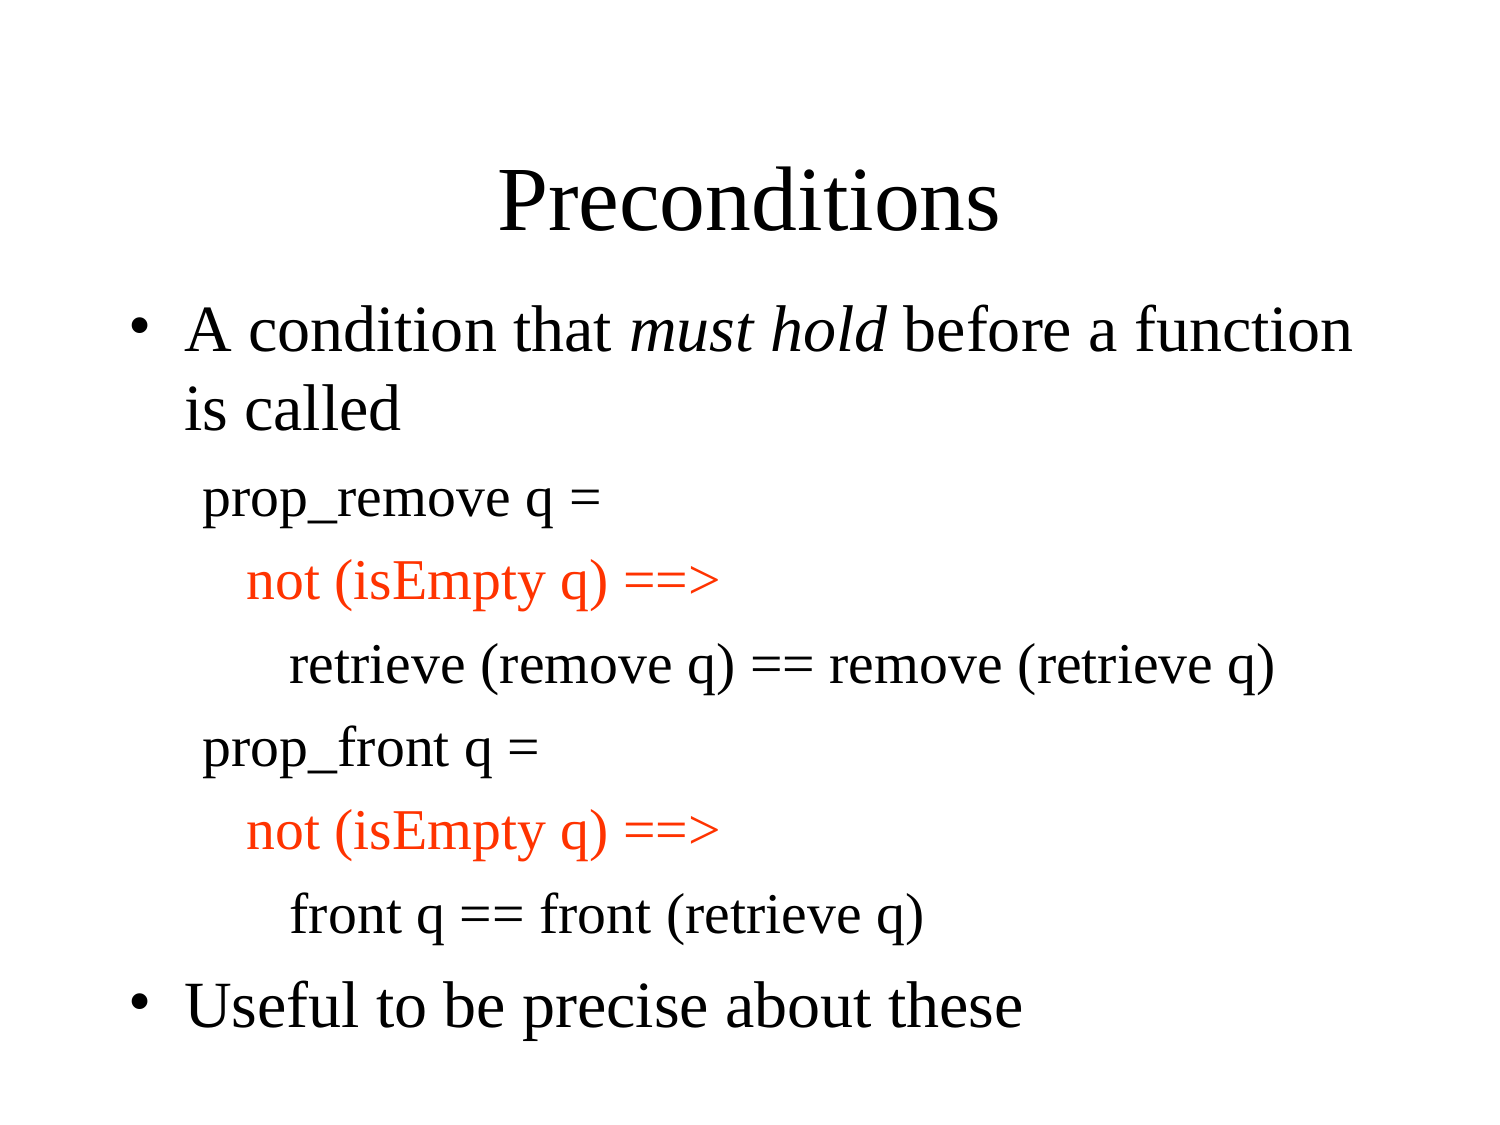

# Preconditions
A condition that must hold before a function is called
prop_remove q =
 not (isEmpty q) ==>
 retrieve (remove q) == remove (retrieve q)
prop_front q =
 not (isEmpty q) ==>
 front q == front (retrieve q)
Useful to be precise about these